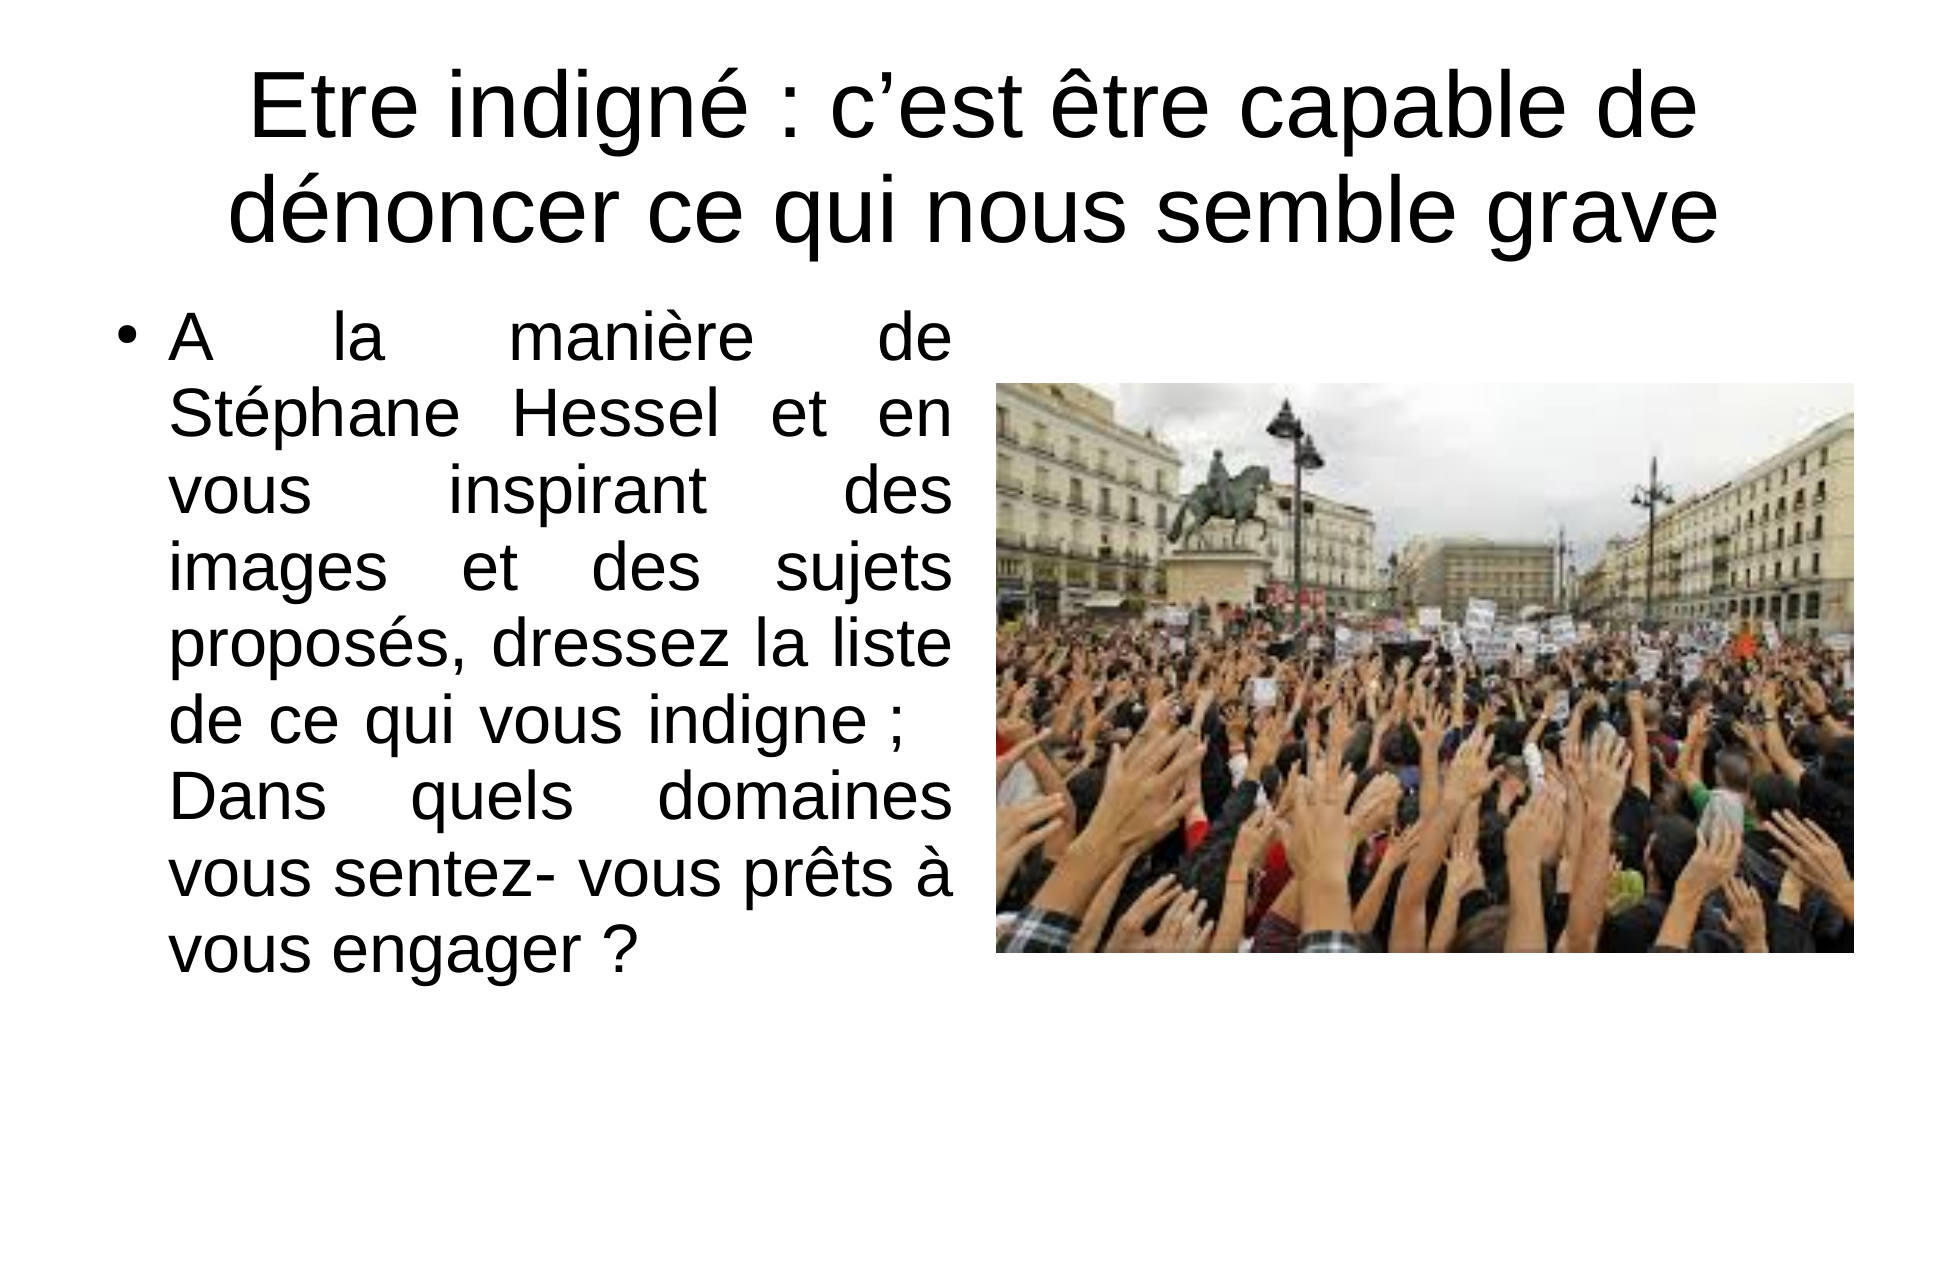

# Etre indigné : c’est être capable de dénoncer ce qui nous semble grave
A la manière de Stéphane Hessel et en vous inspirant des images et des sujets proposés, dressez la liste de ce qui vous indigne ; Dans quels domaines vous sentez- vous prêts à vous engager ?